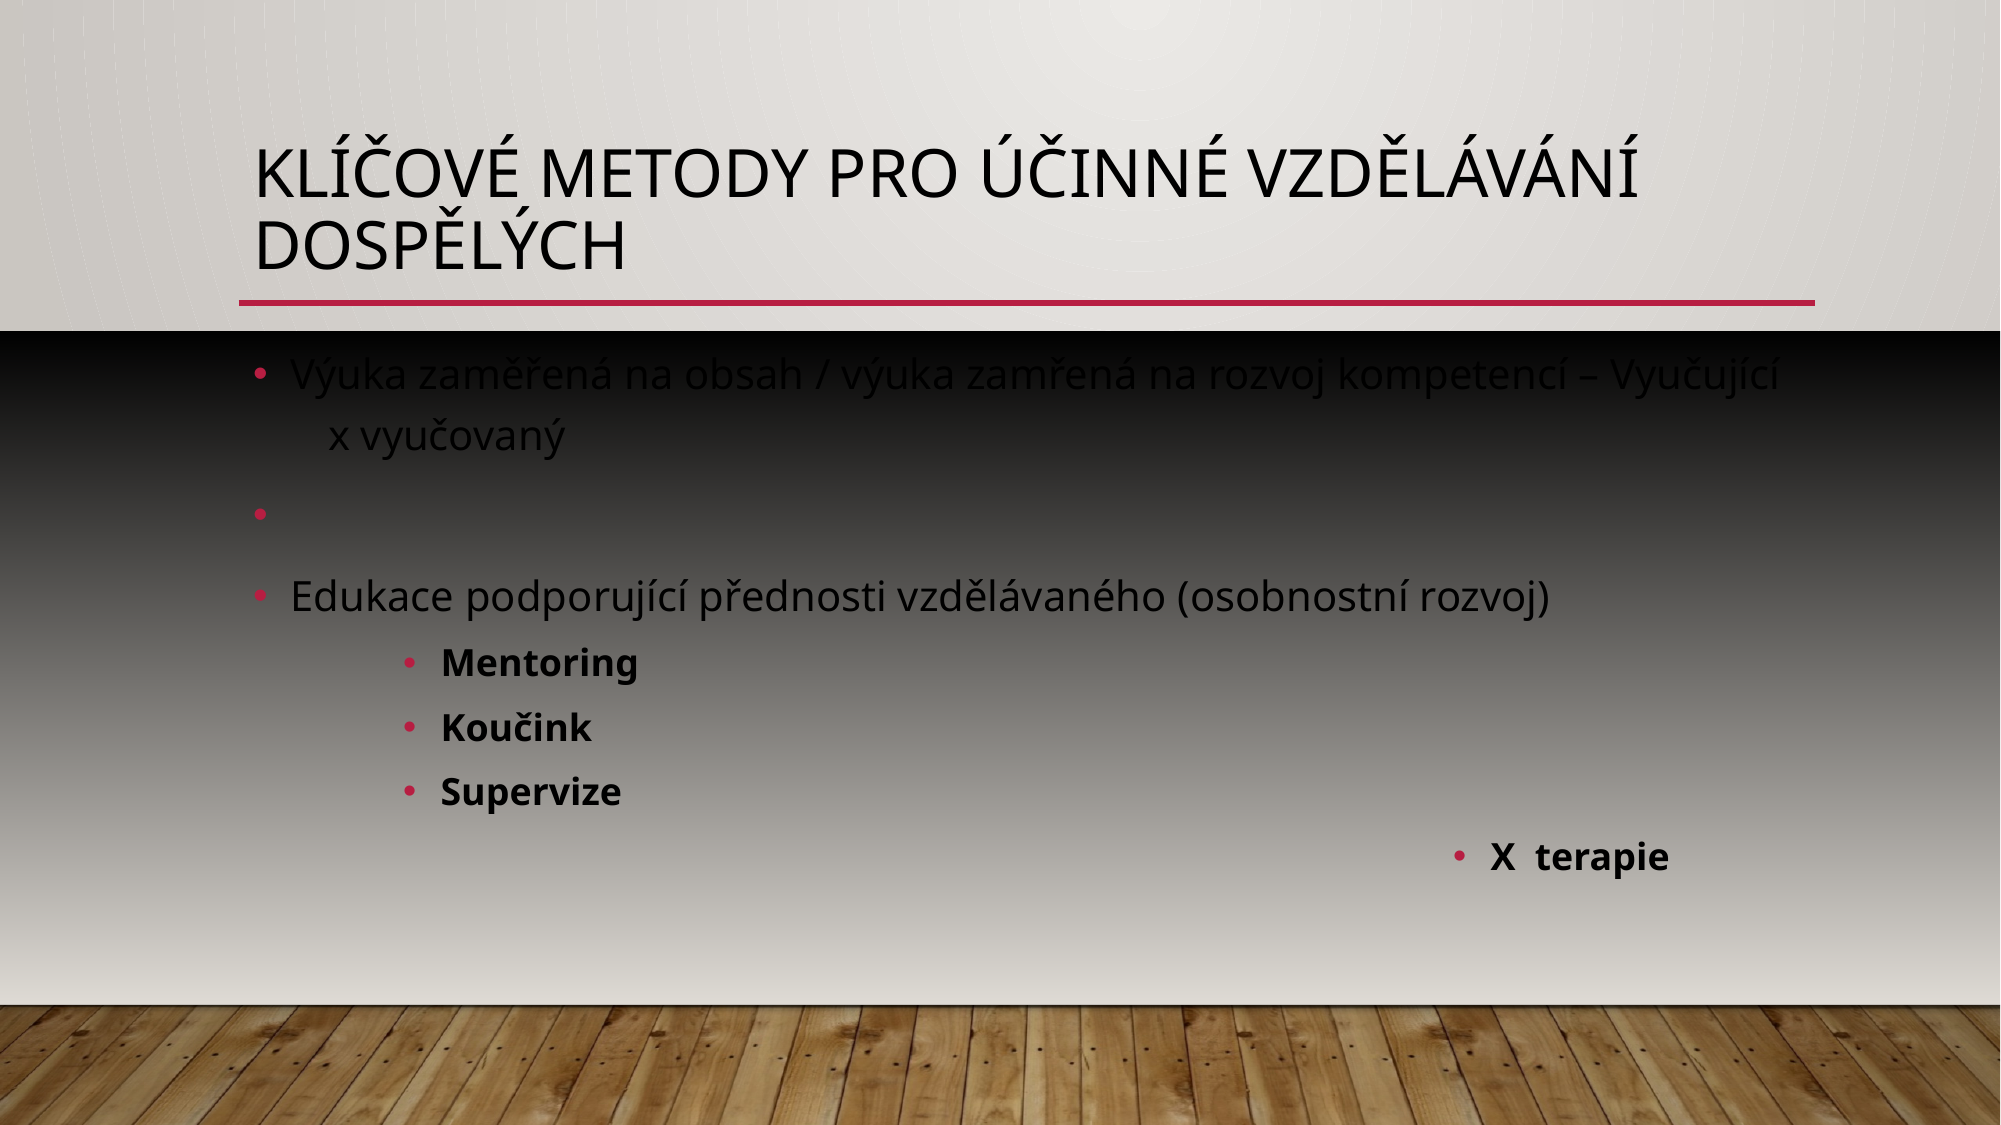

# Klíčové metody pro účinné vzdělávání dospělých
Výuka zaměřená na obsah / výuka zamřená na rozvoj kompetencí – Vyučující x vyučovaný
Edukace podporující přednosti vzdělávaného (osobnostní rozvoj)
Mentoring
Koučink
Supervize
X terapie